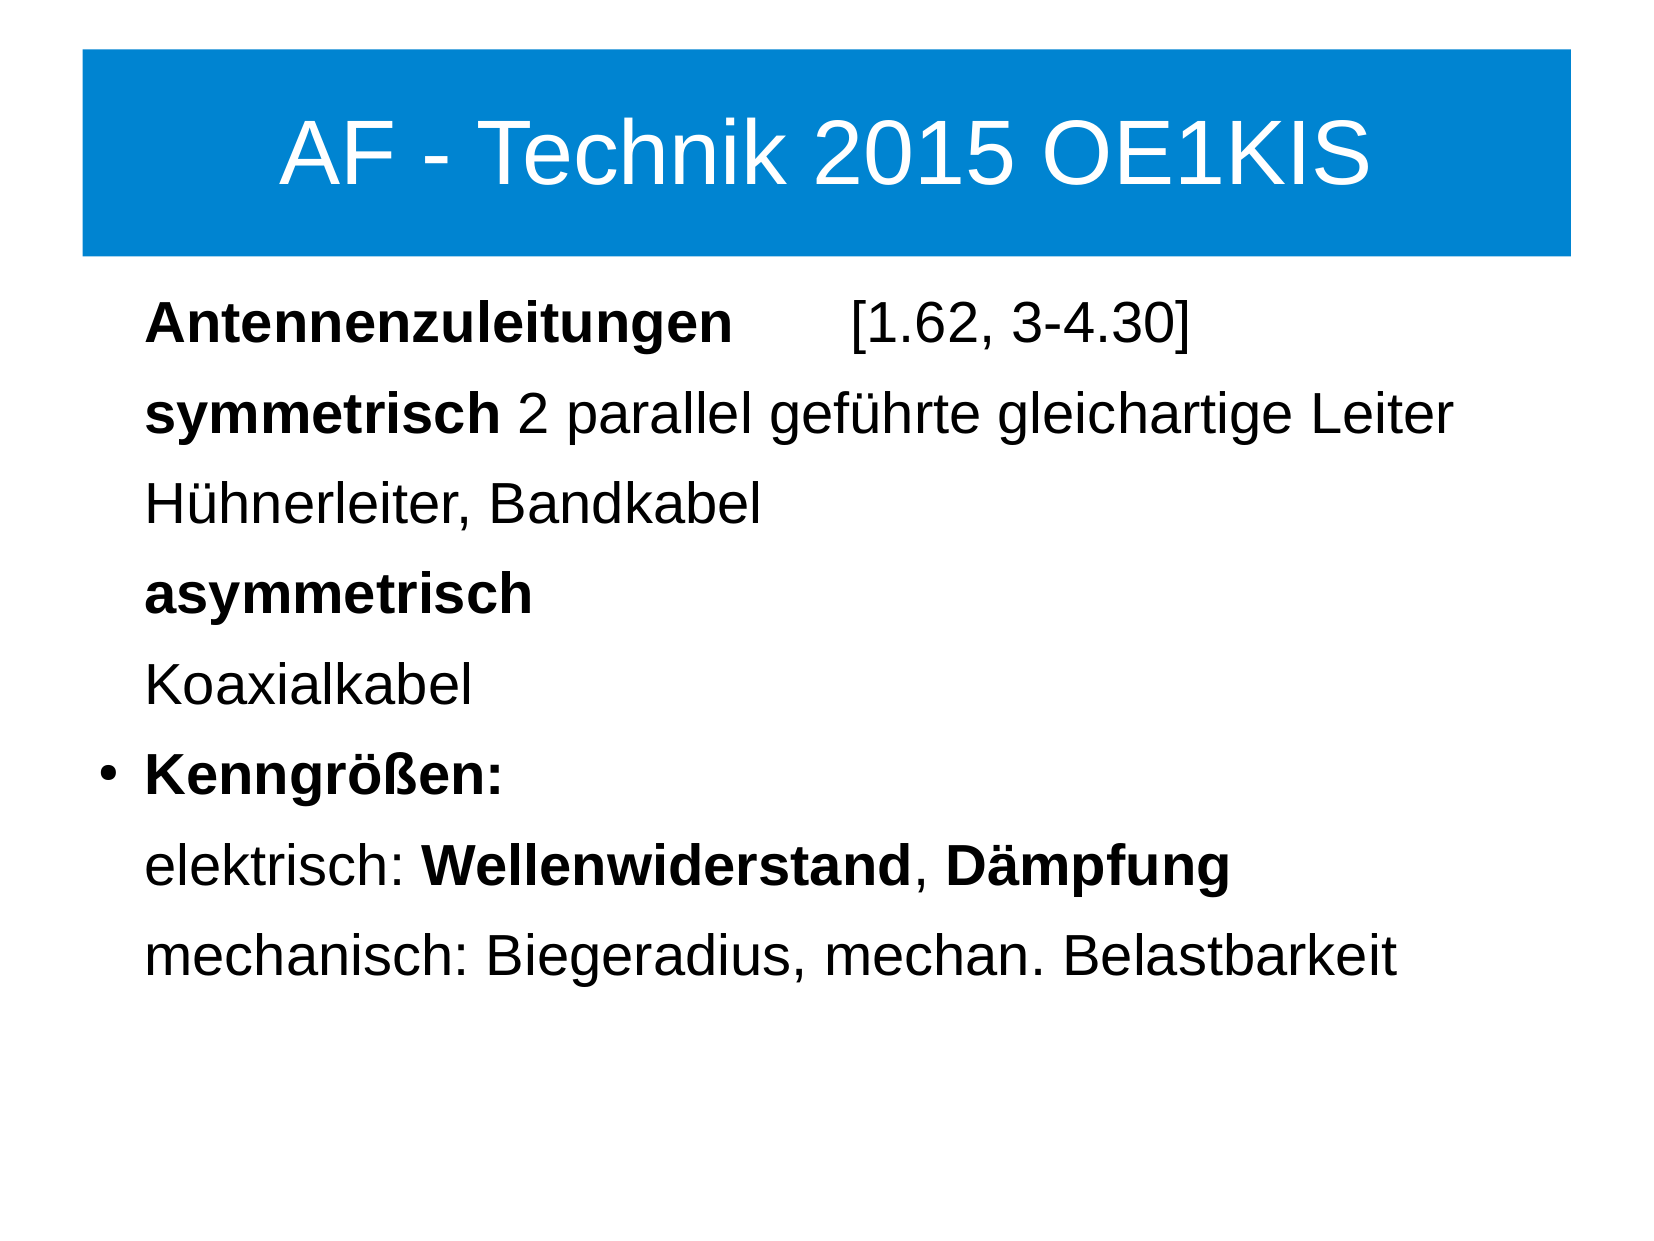

# AF - Technik 2015 OE1KIS
Antennenzuleitungen								[1.62, 3-4.30]
symmetrisch 2 parallel geführte gleichartige Leiter
Hühnerleiter, Bandkabel
asymmetrisch
Koaxialkabel
Kenngrößen:
elektrisch: Wellenwiderstand, Dämpfung
mechanisch: Biegeradius, mechan. Belastbarkeit